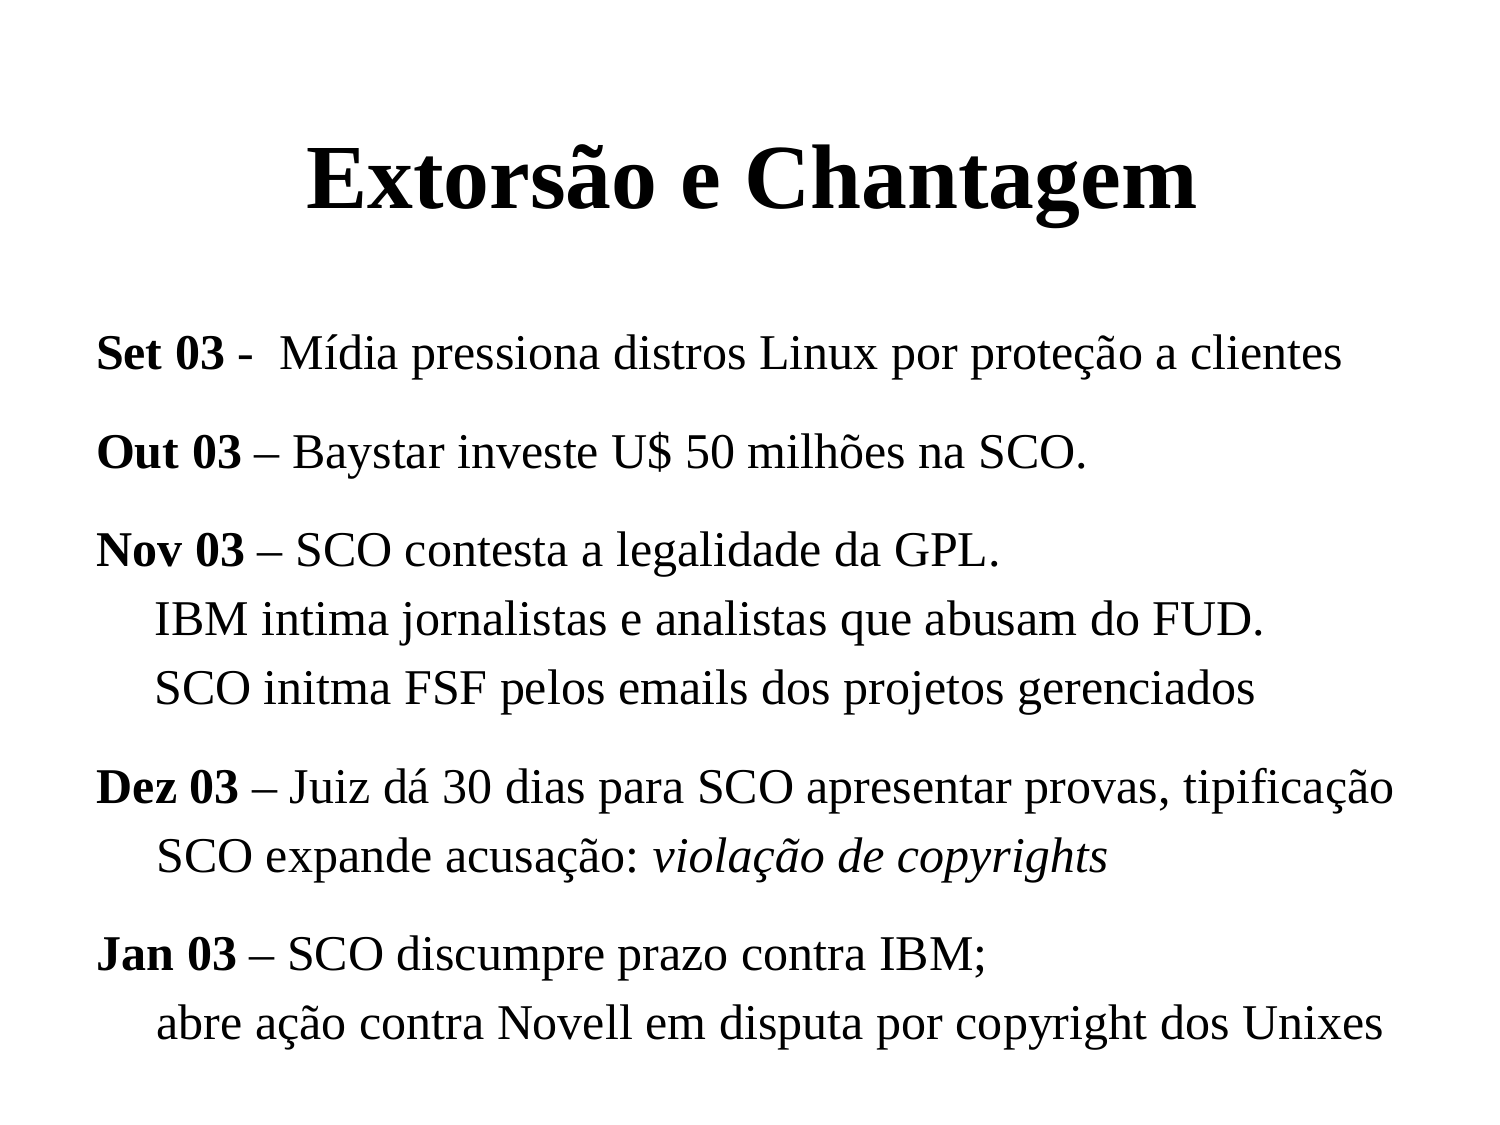

# Extorsão e Chantagem
Set 03 - Mídia pressiona distros Linux por proteção a clientes
Out 03 – Baystar investe U$ 50 milhões na SCO.
Nov 03 – SCO contesta a legalidade da GPL.
IBM intima jornalistas e analistas que abusam do FUD.
SCO initma FSF pelos emails dos projetos gerenciados
Dez 03 – Juiz dá 30 dias para SCO apresentar provas, tipificação
SCO expande acusação: violação de copyrights
Jan 03 – SCO discumpre prazo contra IBM;
abre ação contra Novell em disputa por copyright dos Unixes